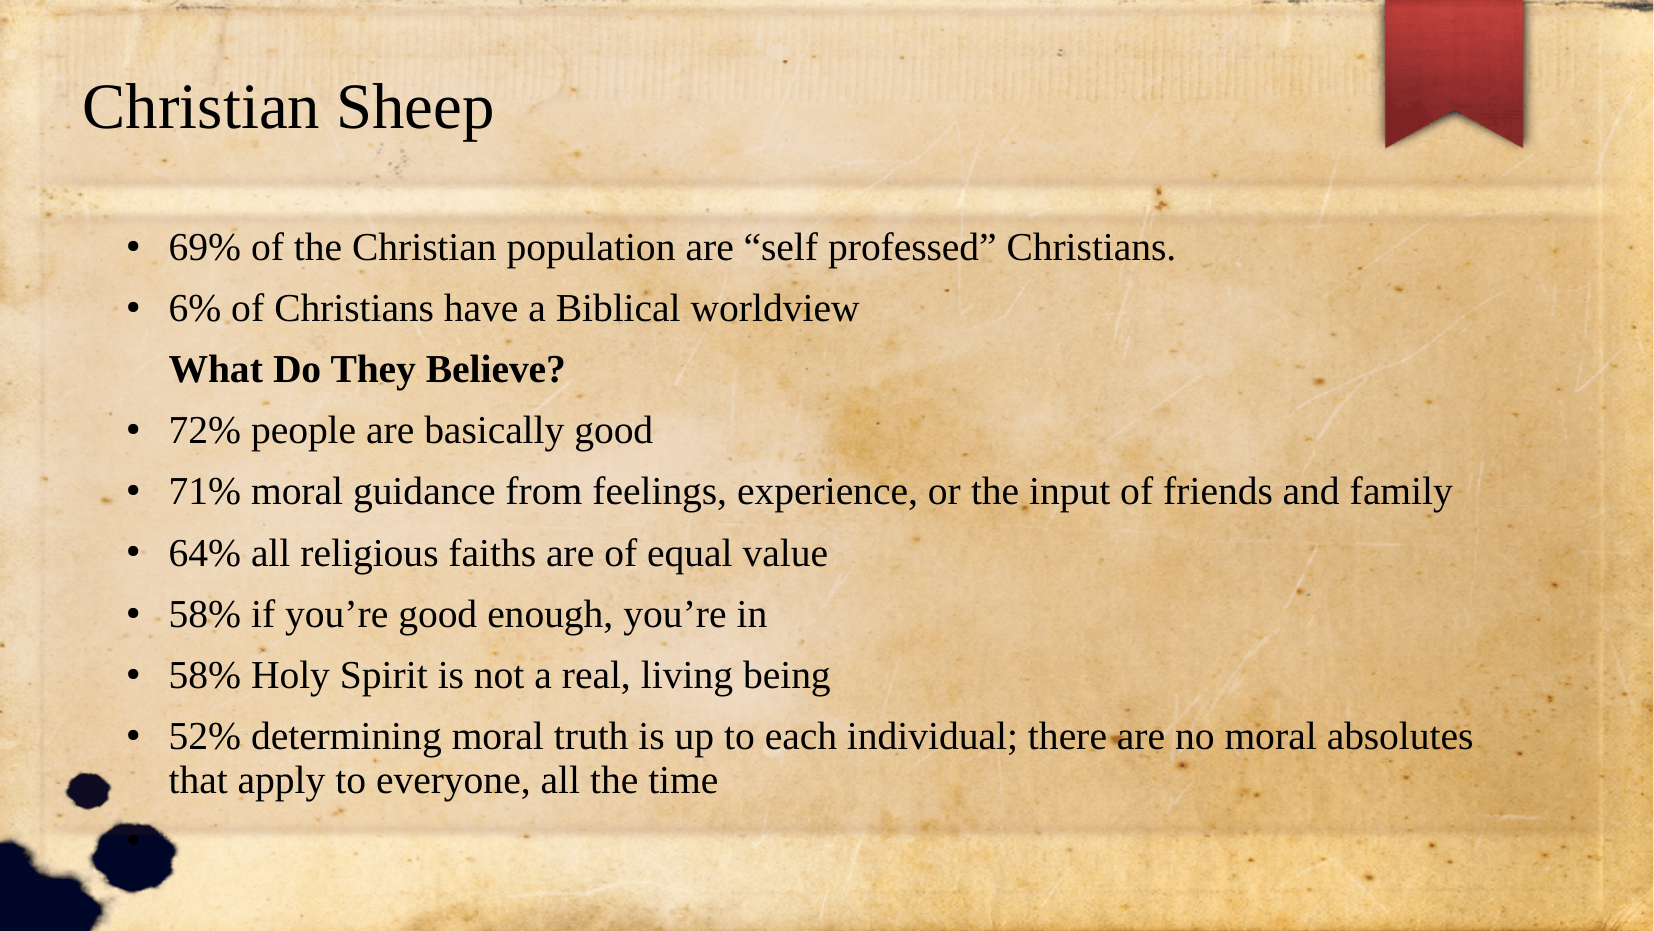

# Christian Sheep
69% of the Christian population are “self professed” Christians.
6% of Christians have a Biblical worldview
What Do They Believe?
72% people are basically good
71% moral guidance from feelings, experience, or the input of friends and family
64% all religious faiths are of equal value
58% if you’re good enough, you’re in
58% Holy Spirit is not a real, living being
52% determining moral truth is up to each individual; there are no moral absolutes that apply to everyone, all the time